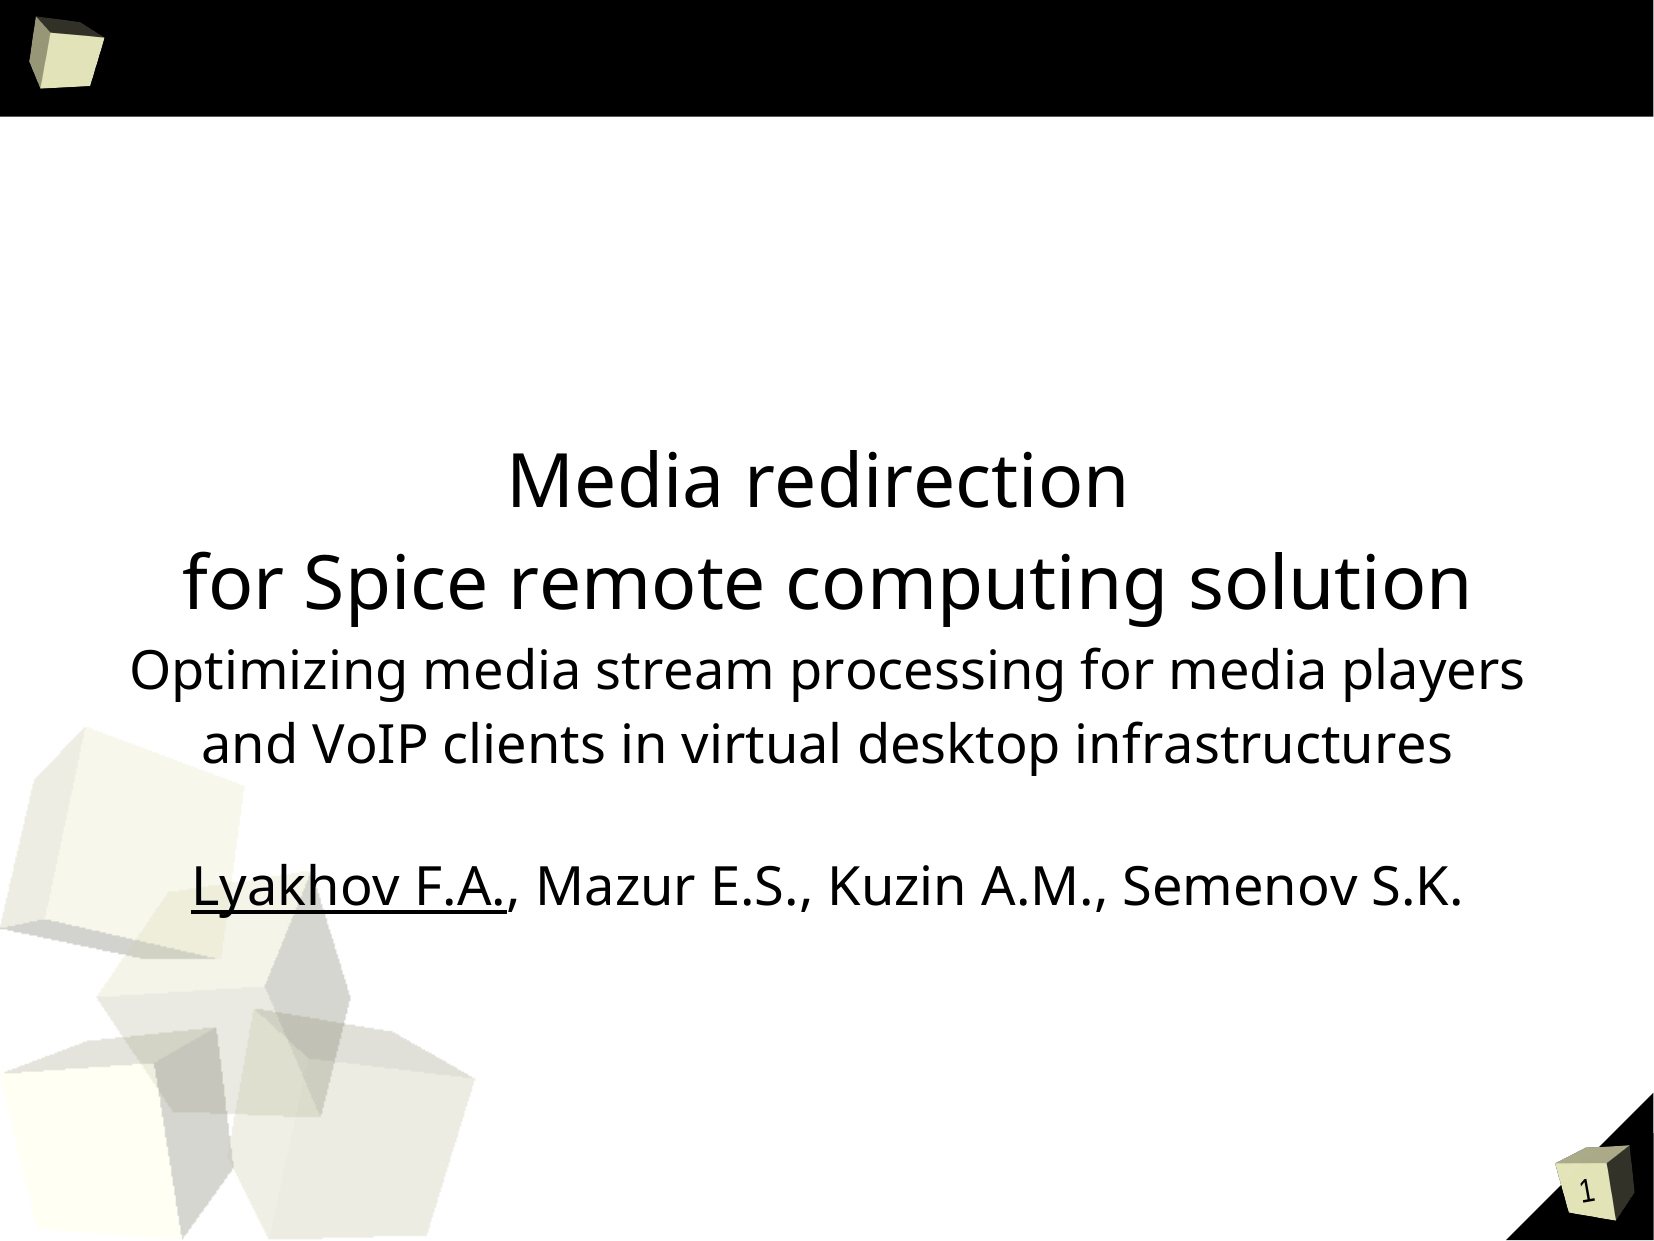

# Media redirection
for Spice remote computing solution
Optimizing media stream processing for media players and VoIP clients in virtual desktop infrastructures
Lyakhov F.A., Mazur E.S., Kuzin A.M., Semenov S.K.